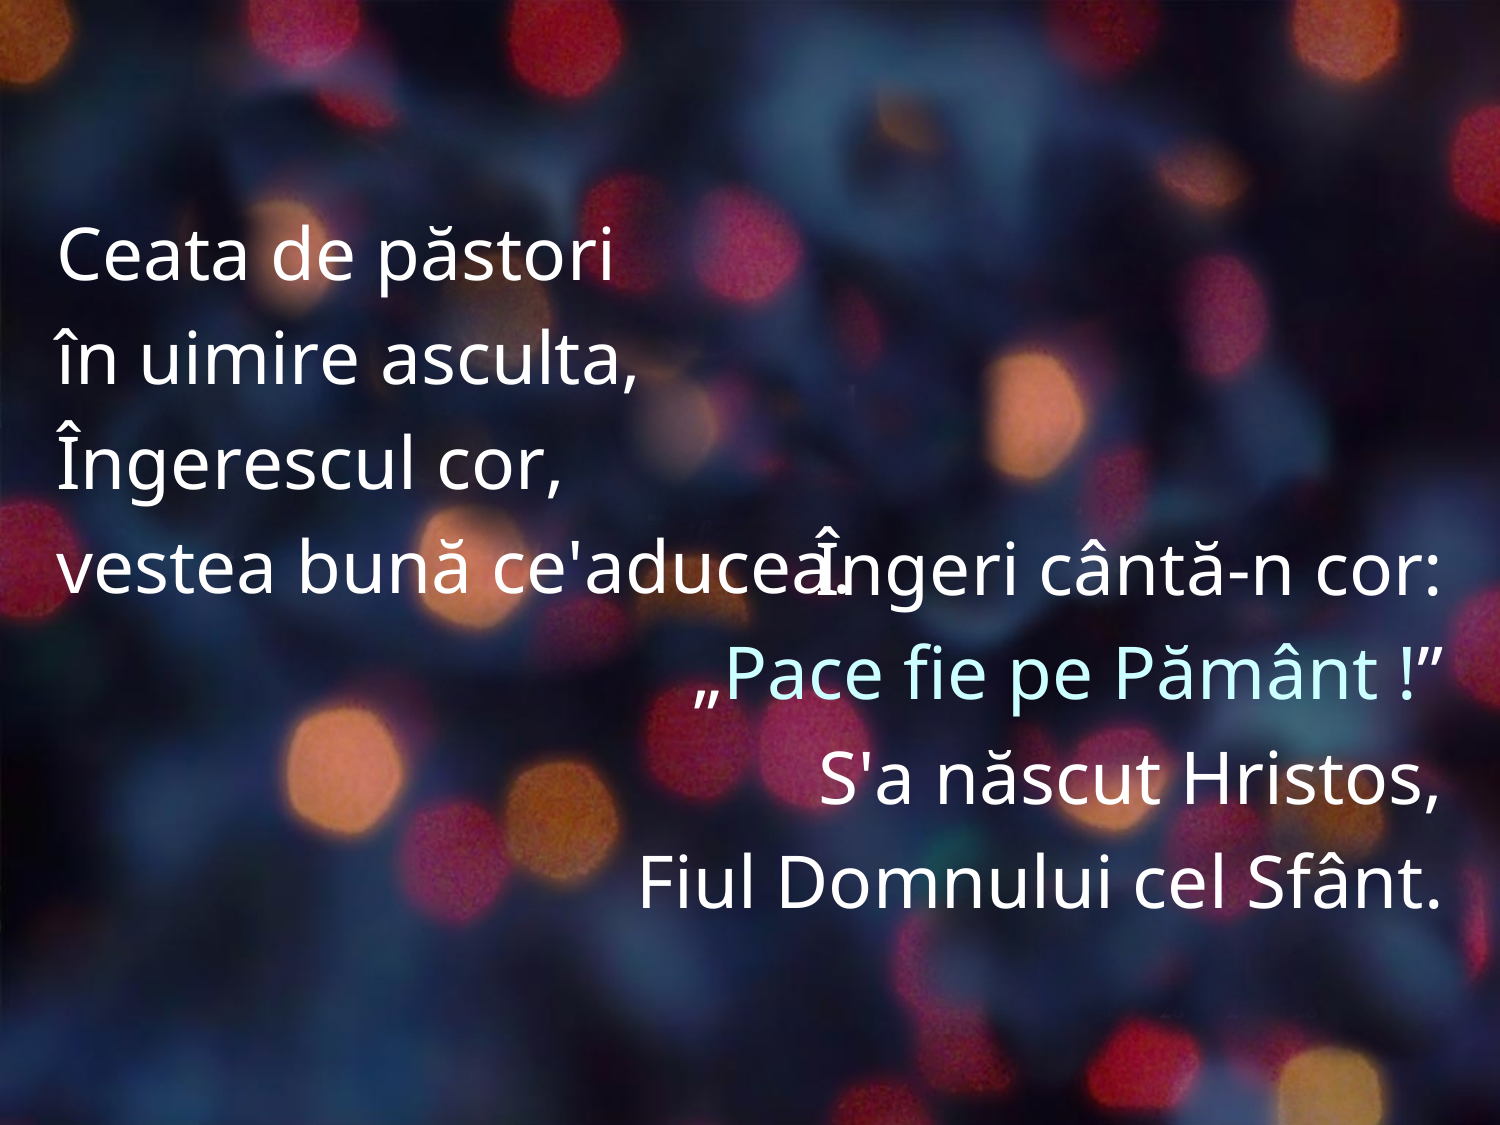

# Ceata de păstori
în uimire asculta,
Îngerescul cor,
vestea bună ce'aducea.
Îngeri cântă-n cor:
„Pace fie pe Pământ !”
S'a născut Hristos,
Fiul Domnului cel Sfânt.